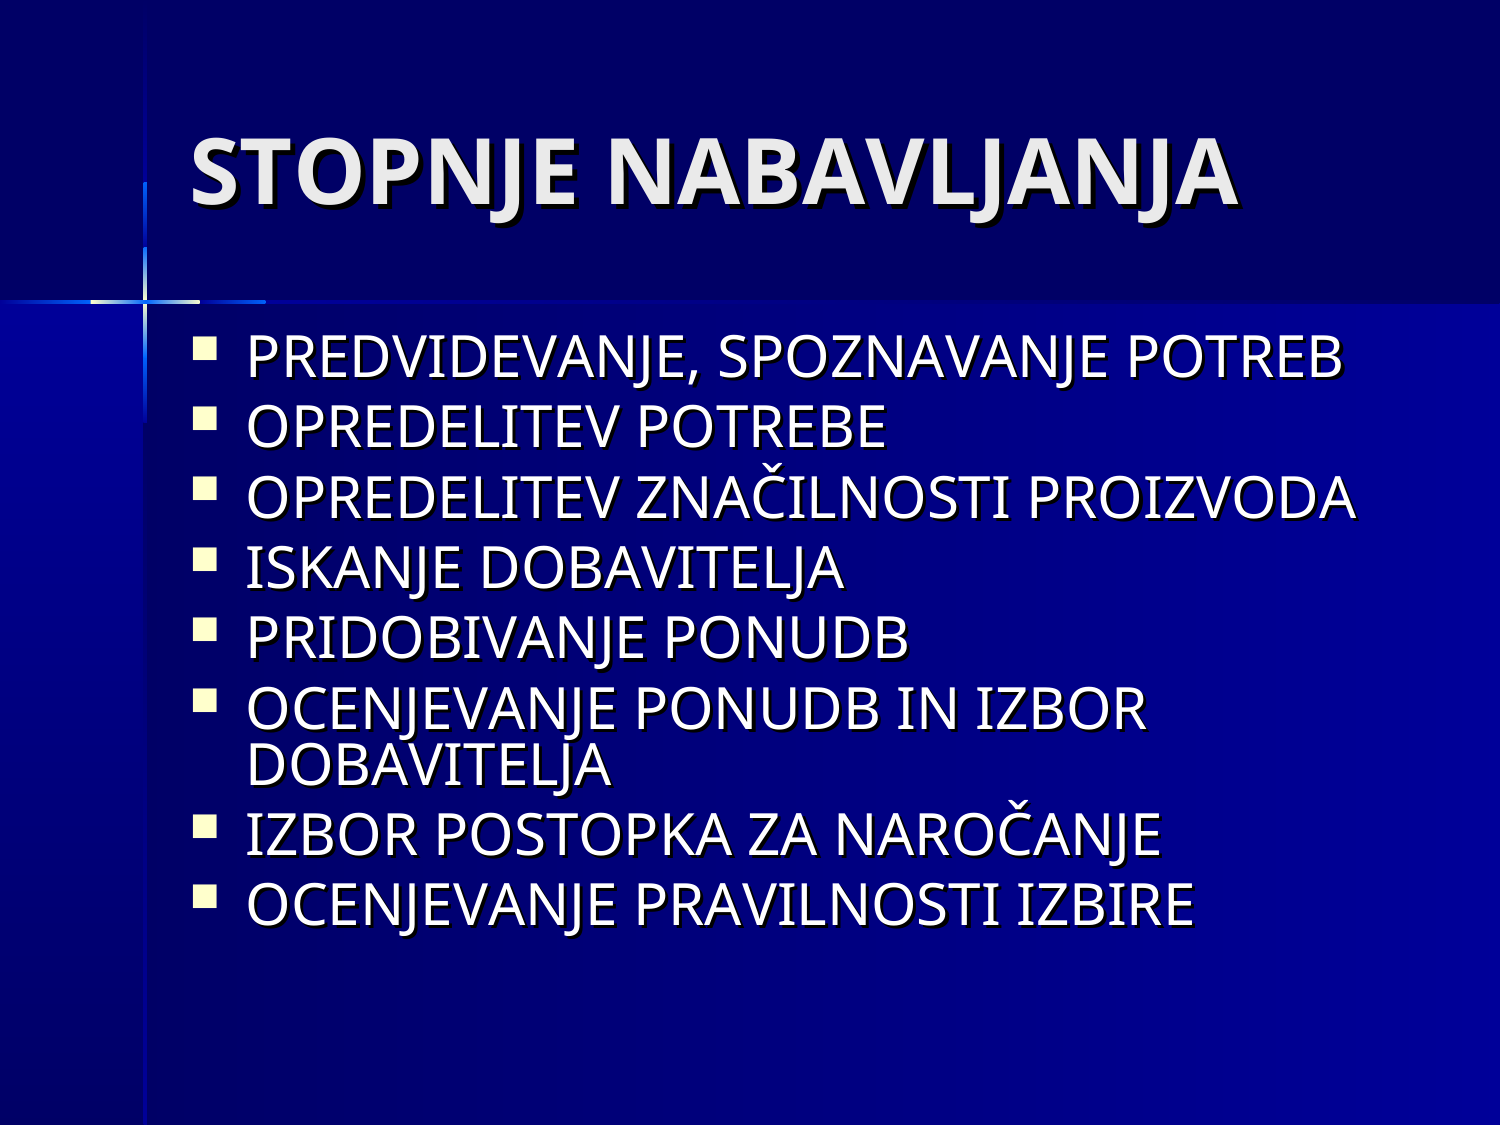

# STOPNJE NABAVLJANJA
PREDVIDEVANJE, SPOZNAVANJE POTREB
OPREDELITEV POTREBE
OPREDELITEV ZNAČILNOSTI PROIZVODA
ISKANJE DOBAVITELJA
PRIDOBIVANJE PONUDB
OCENJEVANJE PONUDB IN IZBOR DOBAVITELJA
IZBOR POSTOPKA ZA NAROČANJE
OCENJEVANJE PRAVILNOSTI IZBIRE